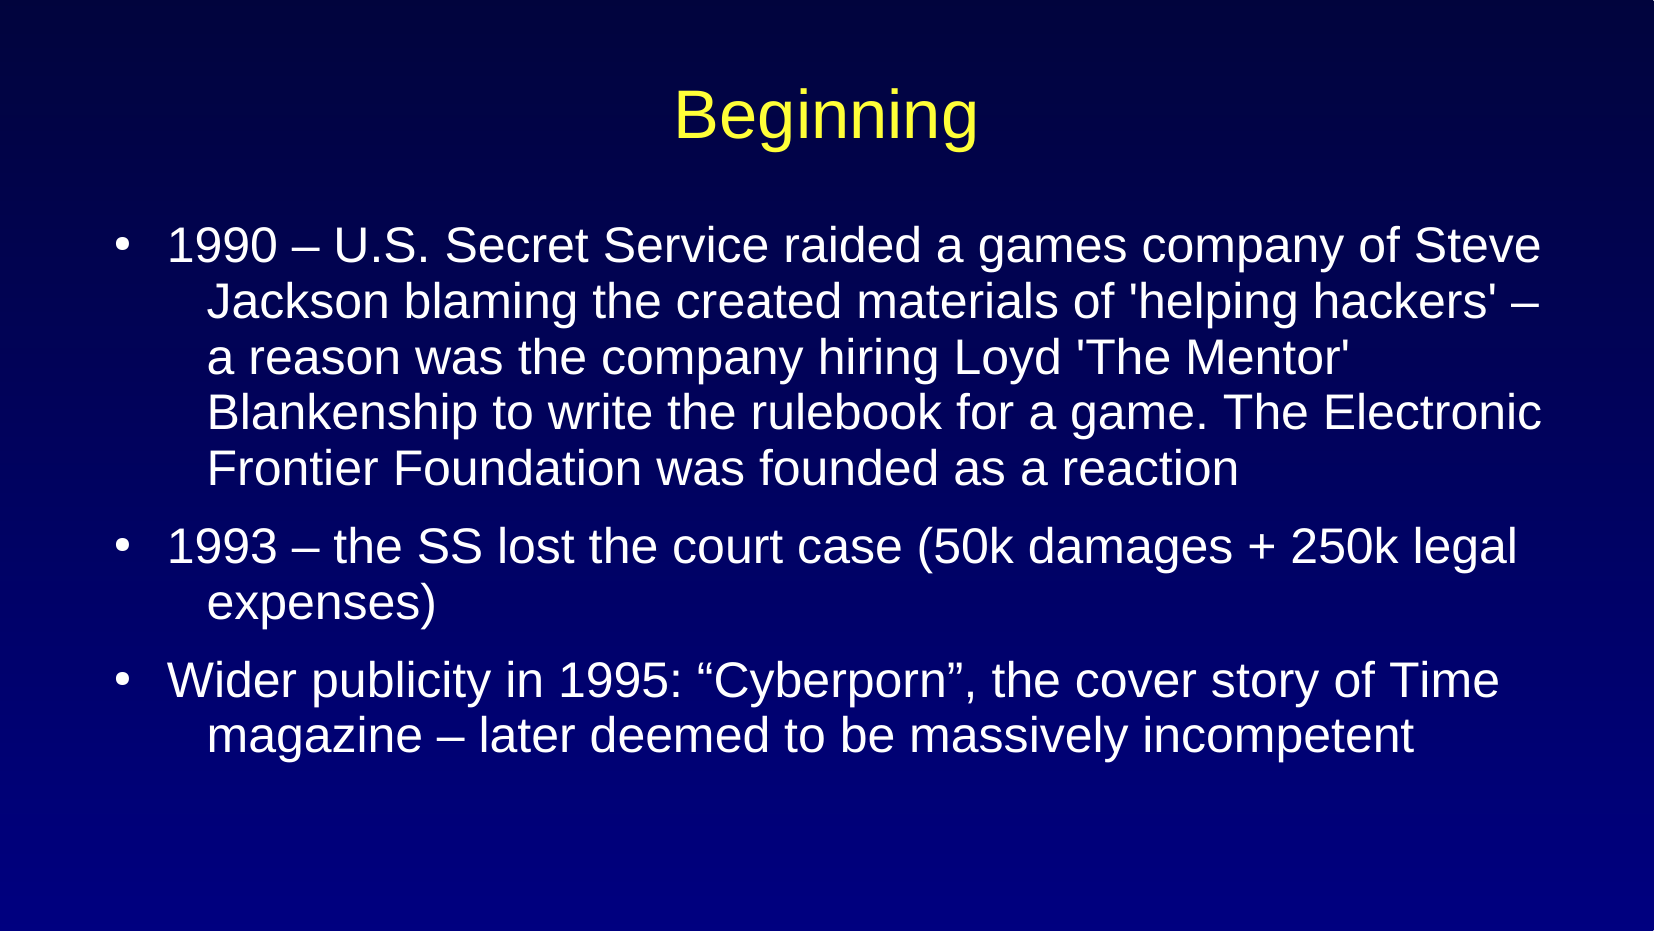

# Beginning
1990 – U.S. Secret Service raided a games company of Steve Jackson blaming the created materials of 'helping hackers' – a reason was the company hiring Loyd 'The Mentor' Blankenship to write the rulebook for a game. The Electronic Frontier Foundation was founded as a reaction
1993 – the SS lost the court case (50k damages + 250k legal expenses)
Wider publicity in 1995: “Cyberporn”, the cover story of Time magazine – later deemed to be massively incompetent